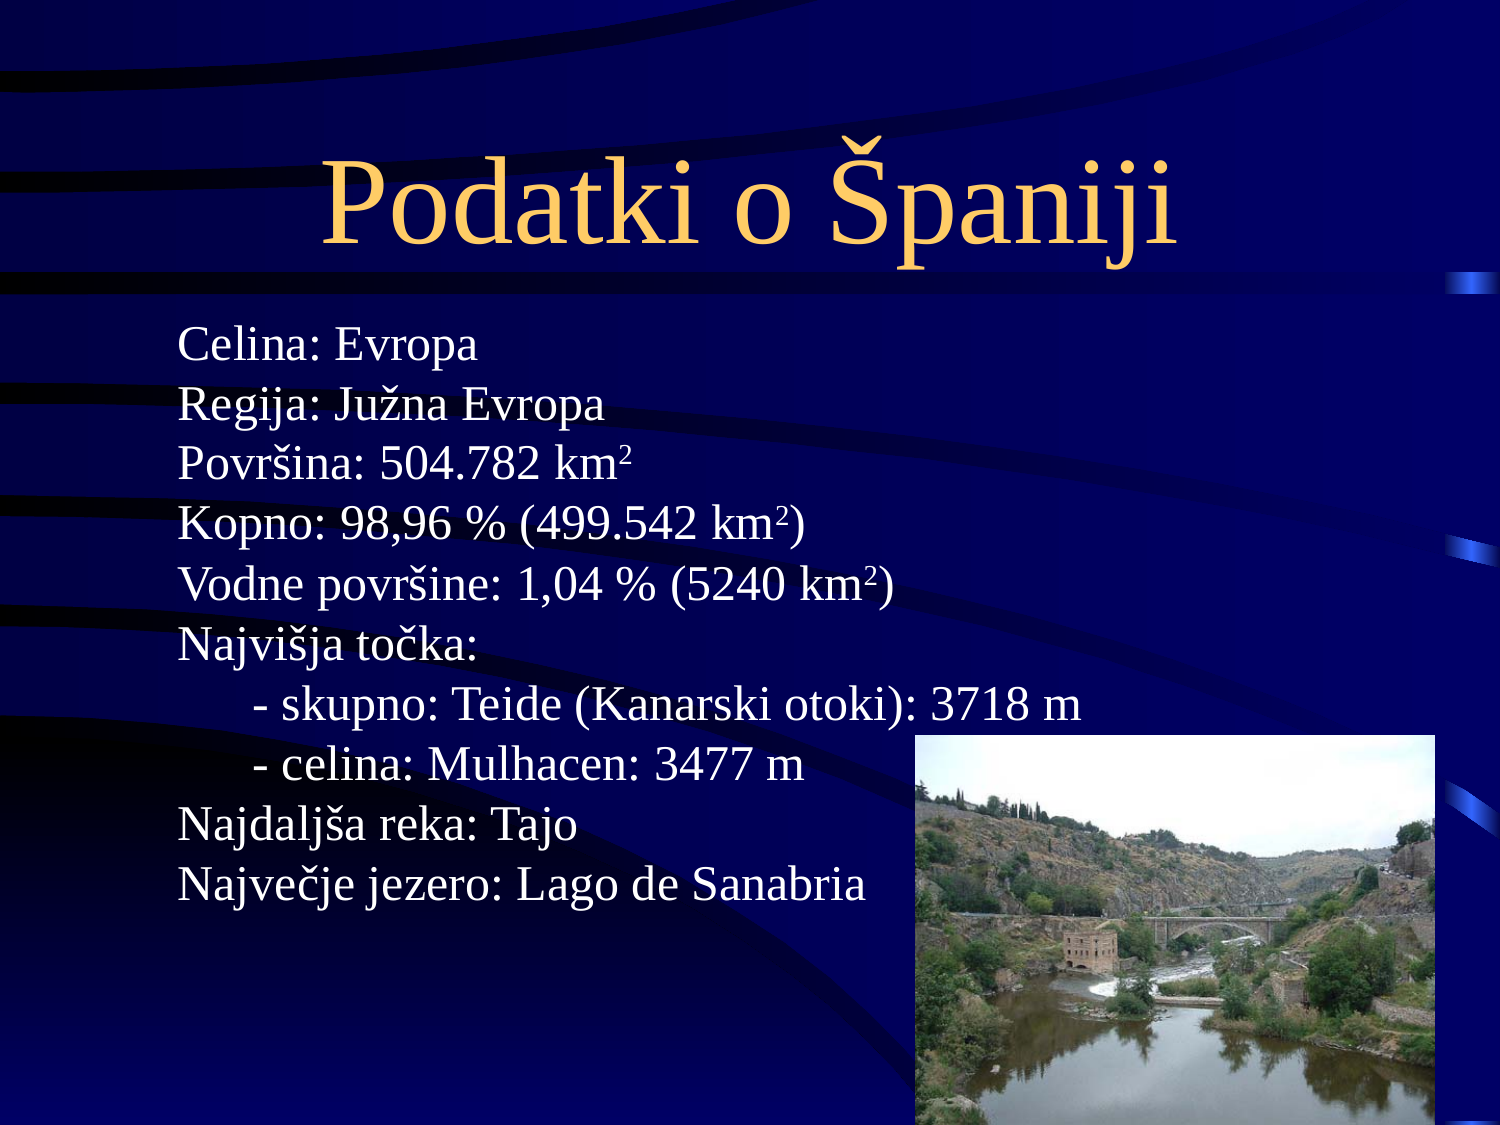

Podatki o Španiji
Celina: Evropa
Regija: Južna Evropa
Površina: 504.782 km2
Kopno: 98,96 % (499.542 km2)
Vodne površine: 1,04 % (5240 km2)
Najvišja točka:
	- skupno: Teide (Kanarski otoki): 3718 m
	- celina: Mulhacen: 3477 m
Najdaljša reka: Tajo
Največje jezero: Lago de Sanabria
#